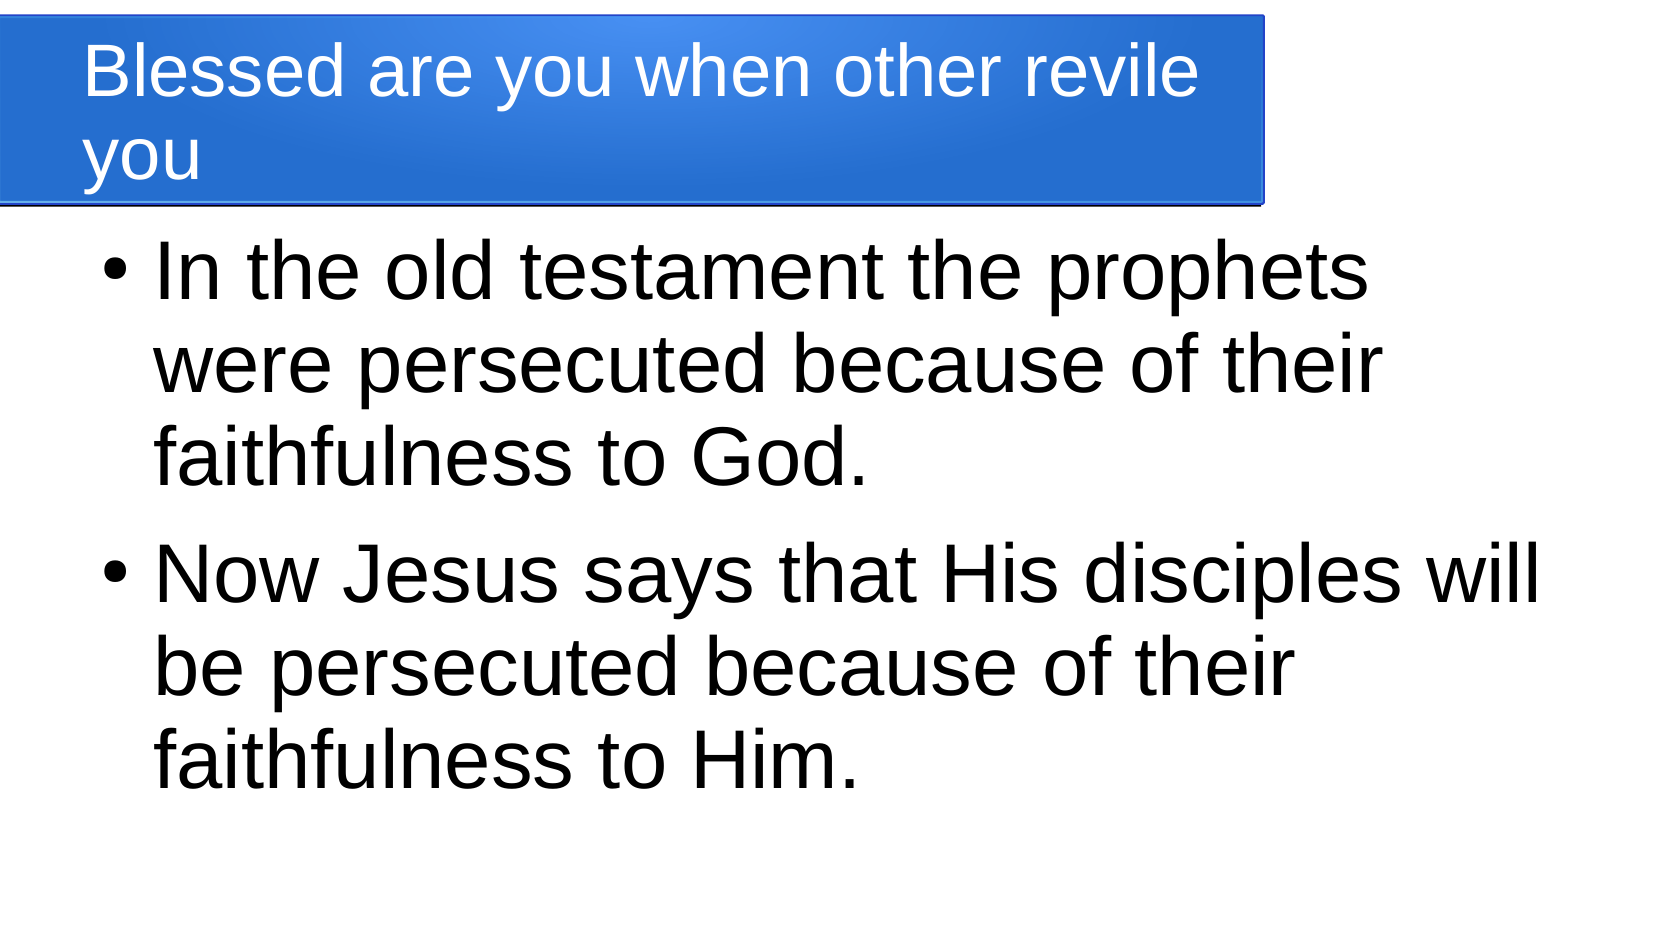

# Blessed are you when other revile you
In the old testament the prophets were persecuted because of their faithfulness to God.
Now Jesus says that His disciples will be persecuted because of their faithfulness to Him.